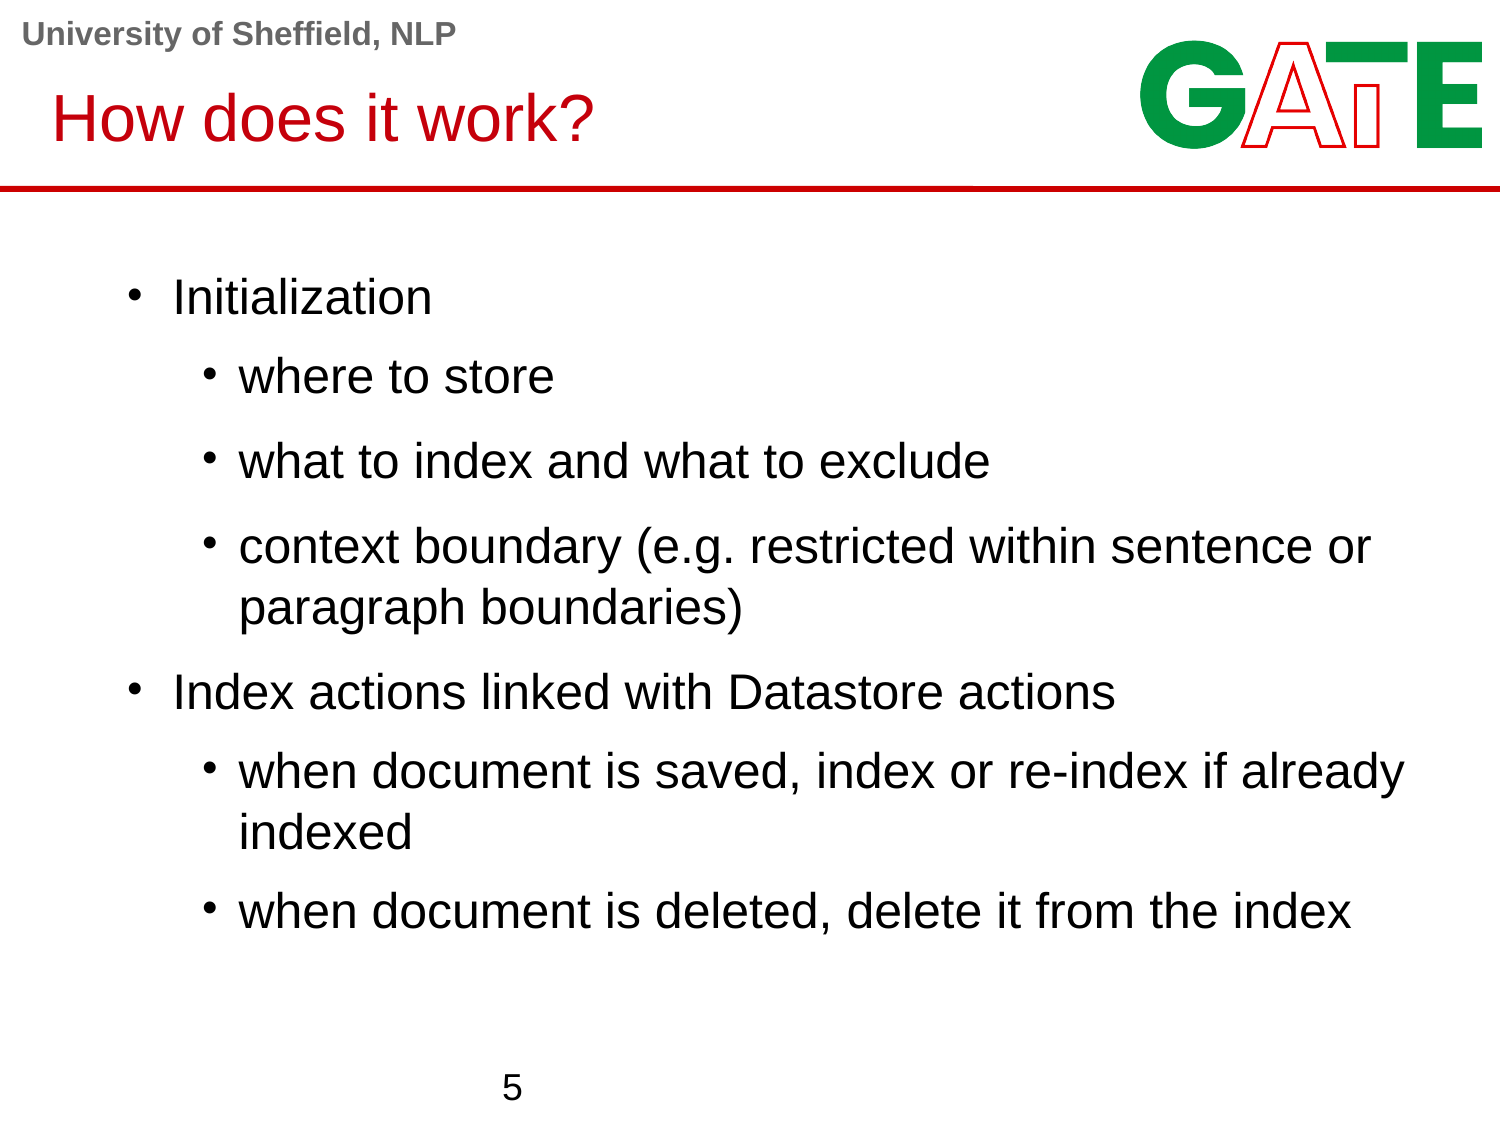

How does it work?
Initialization
where to store
what to index and what to exclude
context boundary (e.g. restricted within sentence or paragraph boundaries)
Index actions linked with Datastore actions
when document is saved, index or re-index if already indexed
when document is deleted, delete it from the index